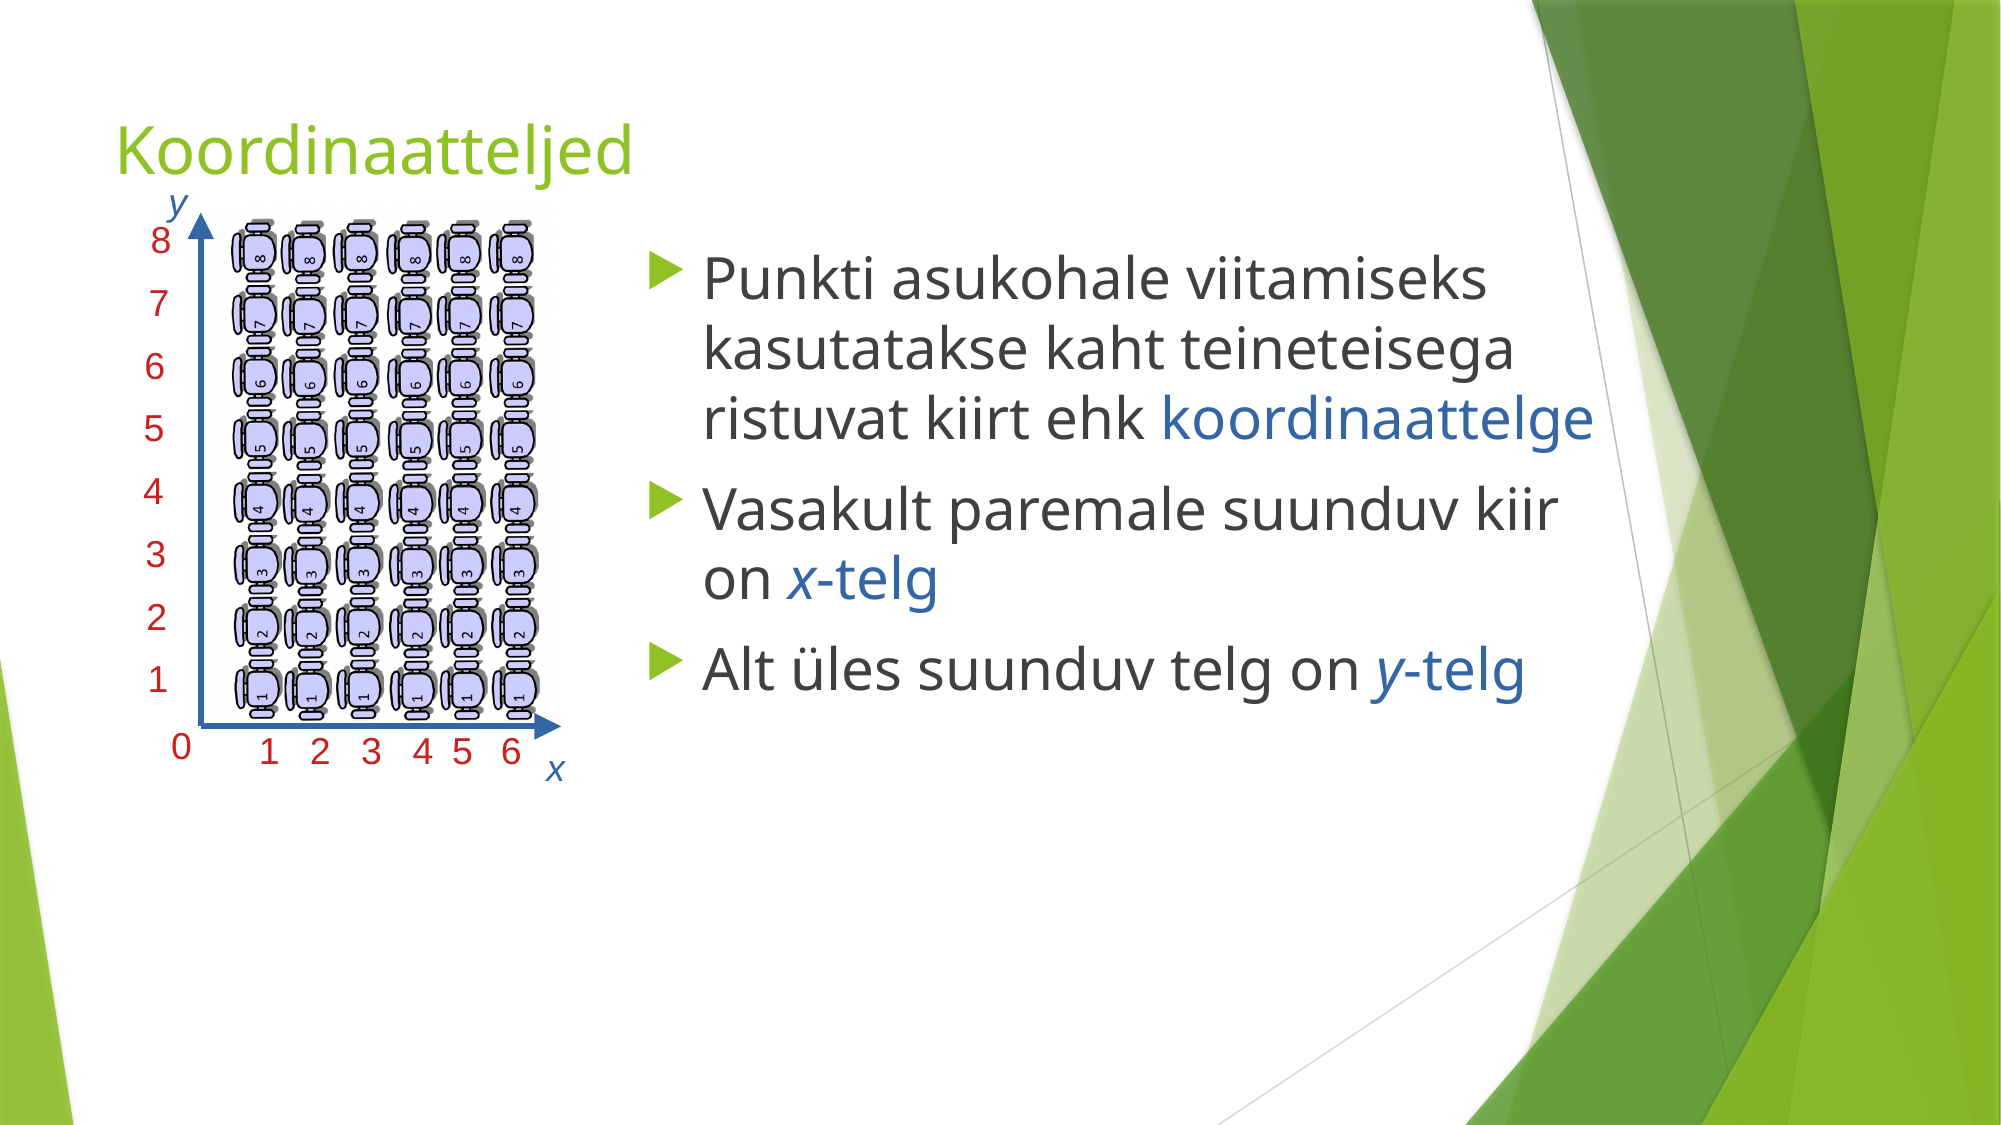

# Koordinaatteljed
y
Punkti asukohale viitamiseks kasutatakse kaht teineteisega ristuvat kiirt ehk koordinaattelge
Vasakult paremale suunduv kiir on x-telg
Alt üles suunduv telg on y-telg
1
2
3
4
5
6
8
7
6
5
4
3
2
1
0
x